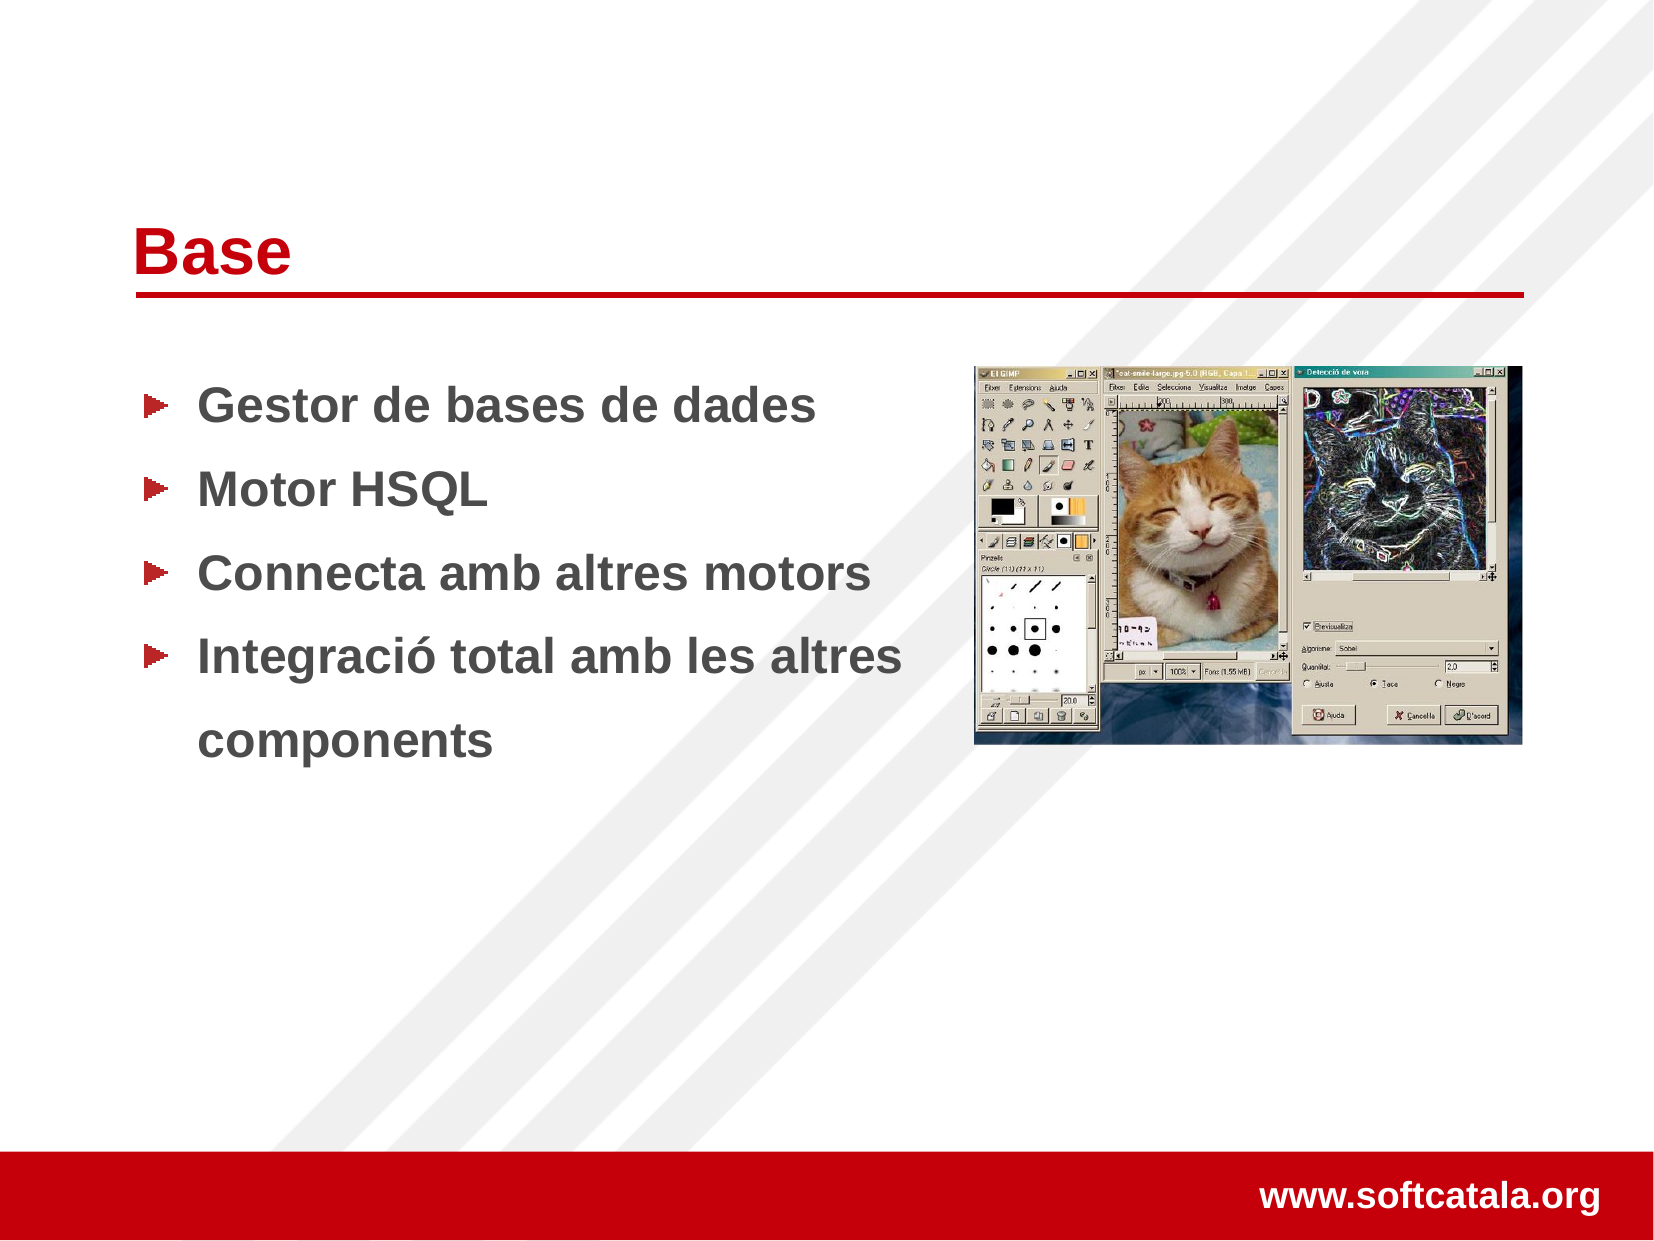

Base
Gestor de bases de dades
Motor HSQL
Connecta amb altres motors
Integració total amb les altres components
 www.softcatala.org